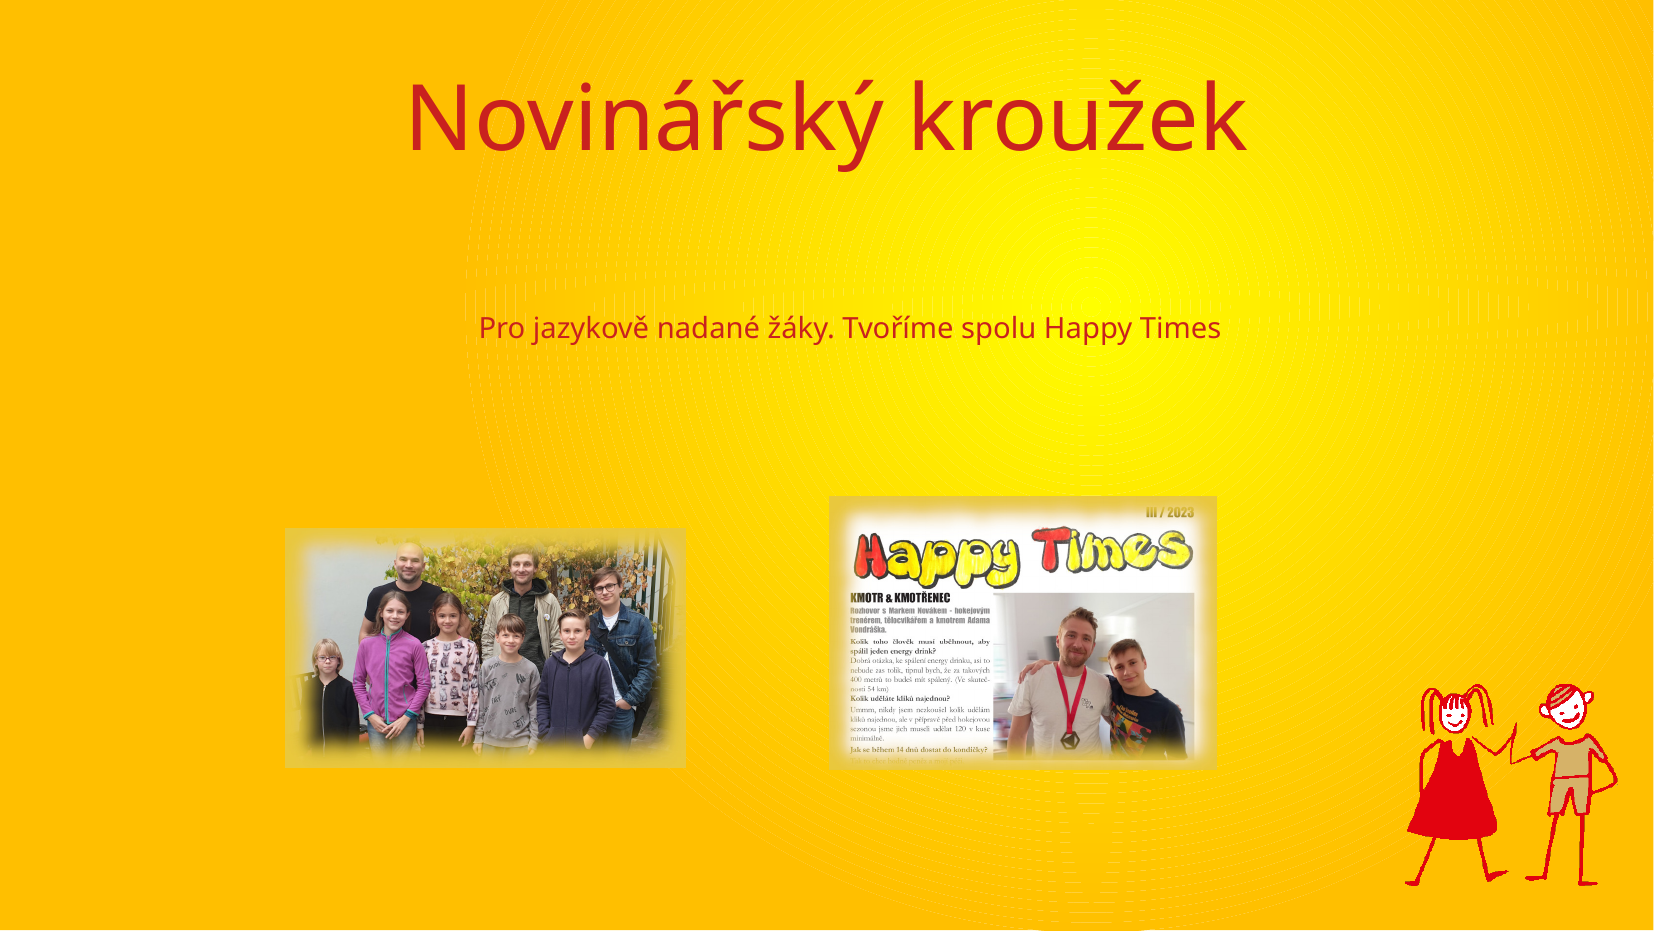

# Novinářský kroužek
Pro jazykově nadané žáky. Tvoříme spolu Happy Times